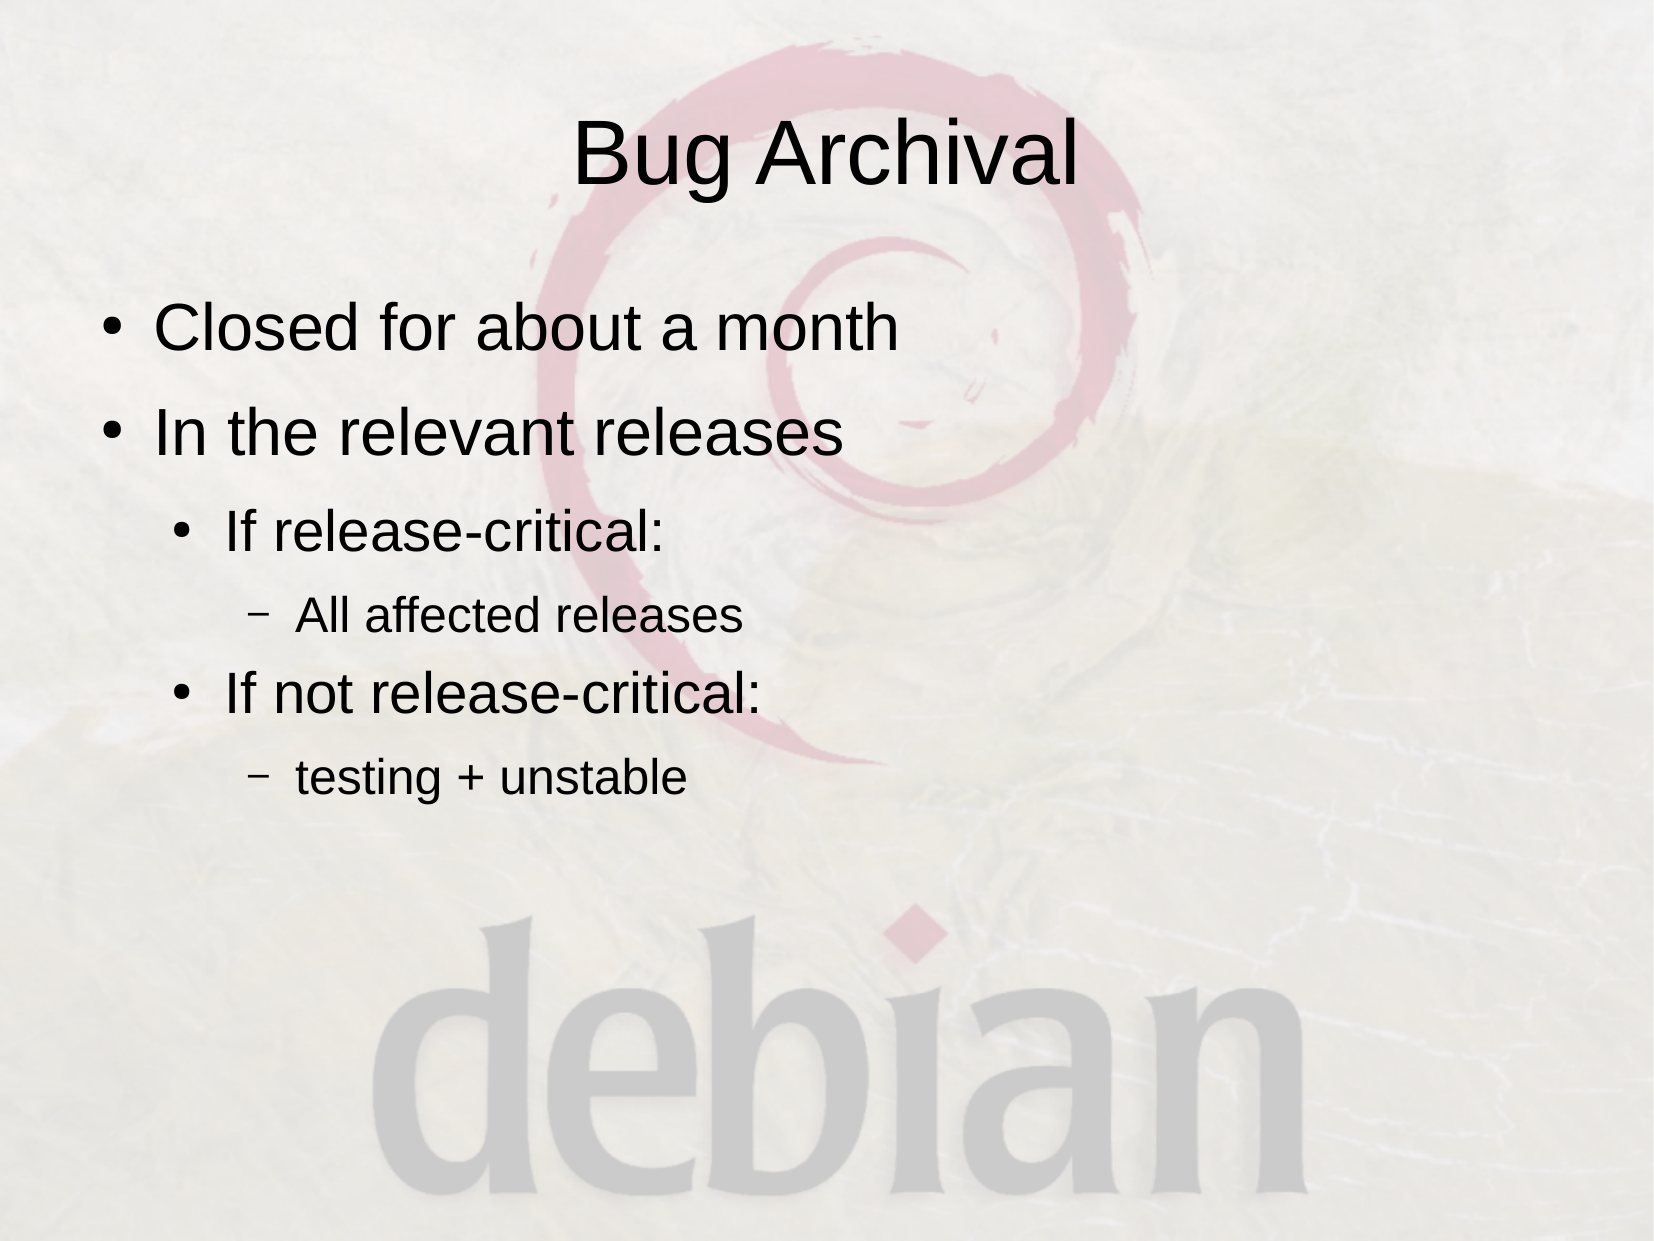

# Bug Archival
Closed for about a month
In the relevant releases
If release-critical:
All affected releases
If not release-critical:
testing + unstable